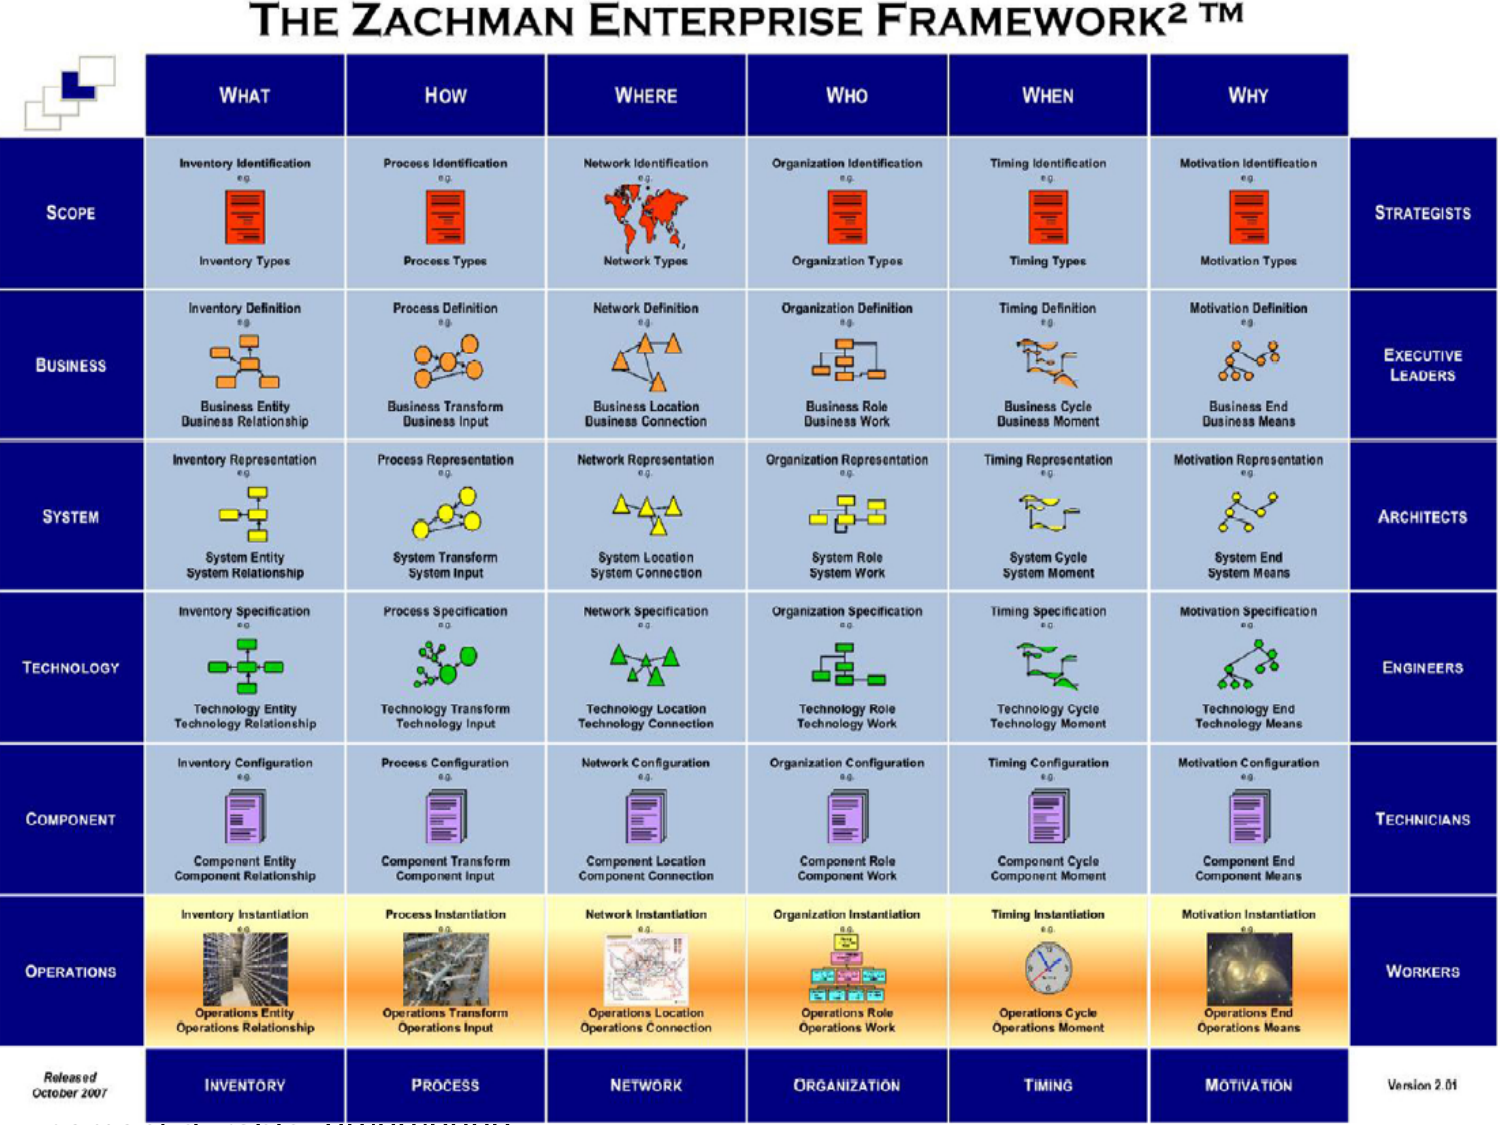

#
Jean Vieille, CCG - Club Automation : Les automatismes au service du développement durable  30/09/2008
29